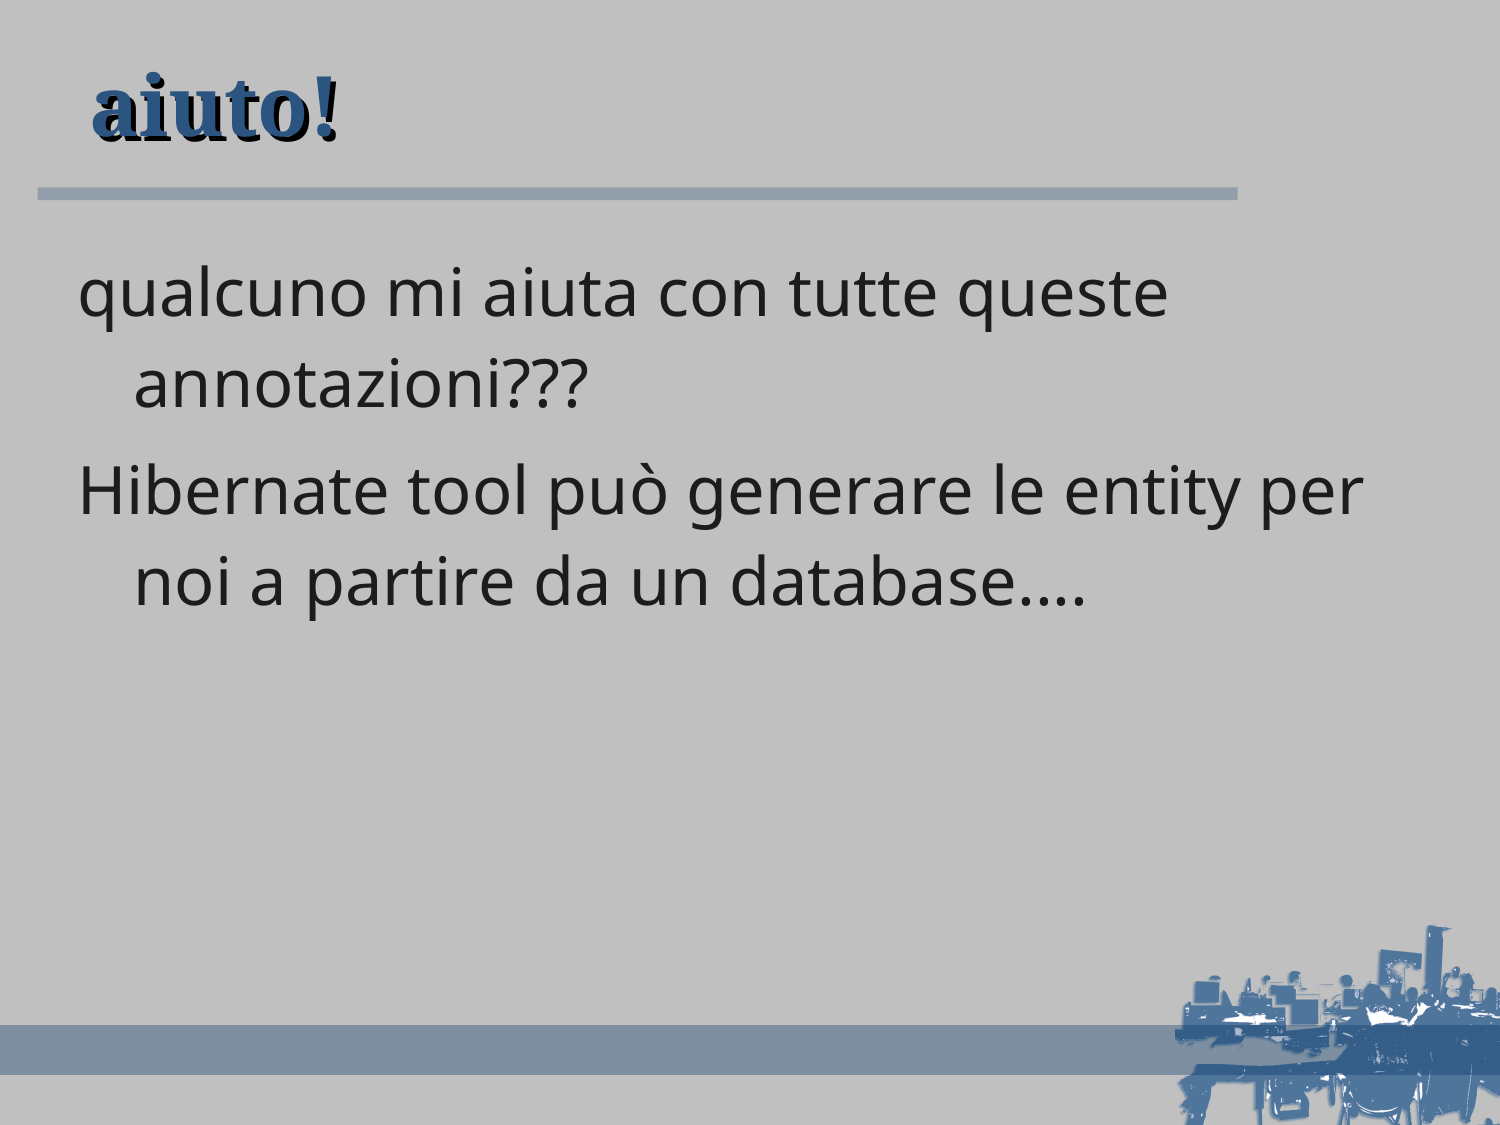

# aiuto!
qualcuno mi aiuta con tutte queste annotazioni???
Hibernate tool può generare le entity per noi a partire da un database....